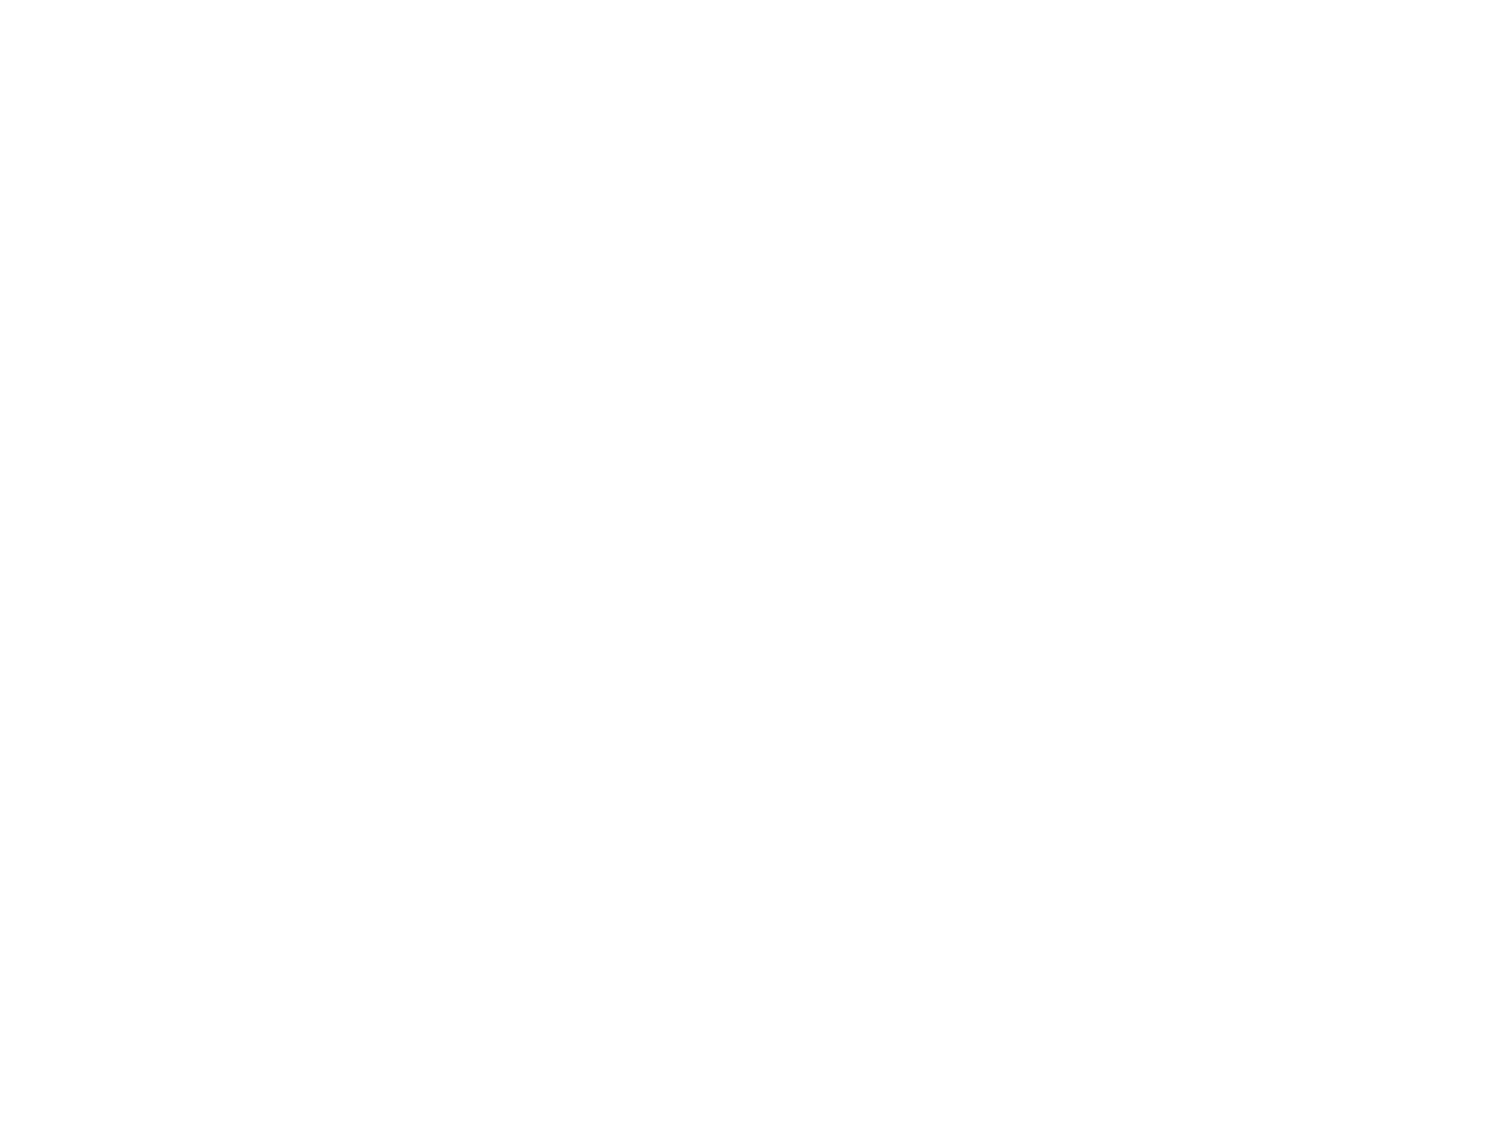

# Human health
 Fluorescent lighting  elevate blood pressure by 8 points, increased stress & fatigue  worker errors  over-illuminating and bad planning of lighting (not light pollution)